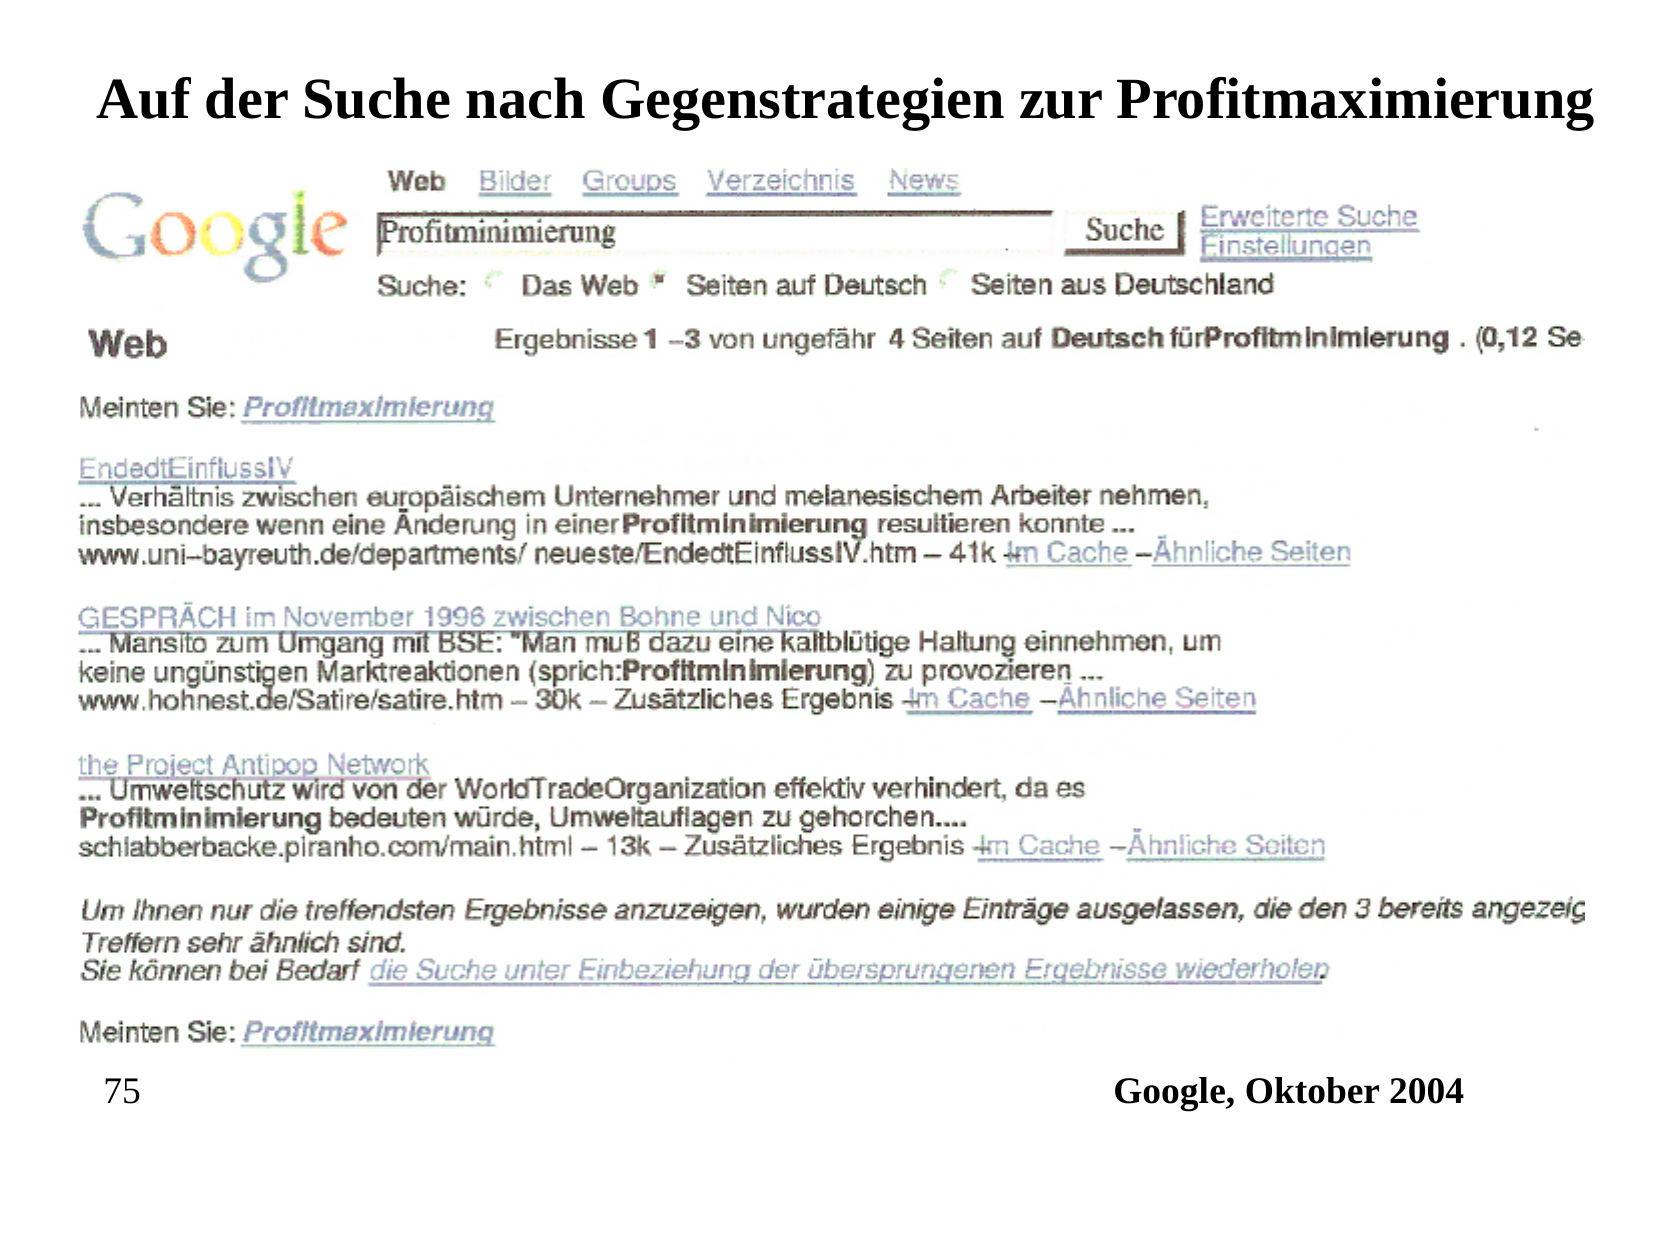

Auf der Suche nach Gegenstrategien zur Profitmaximierung
Google, Oktober 2004